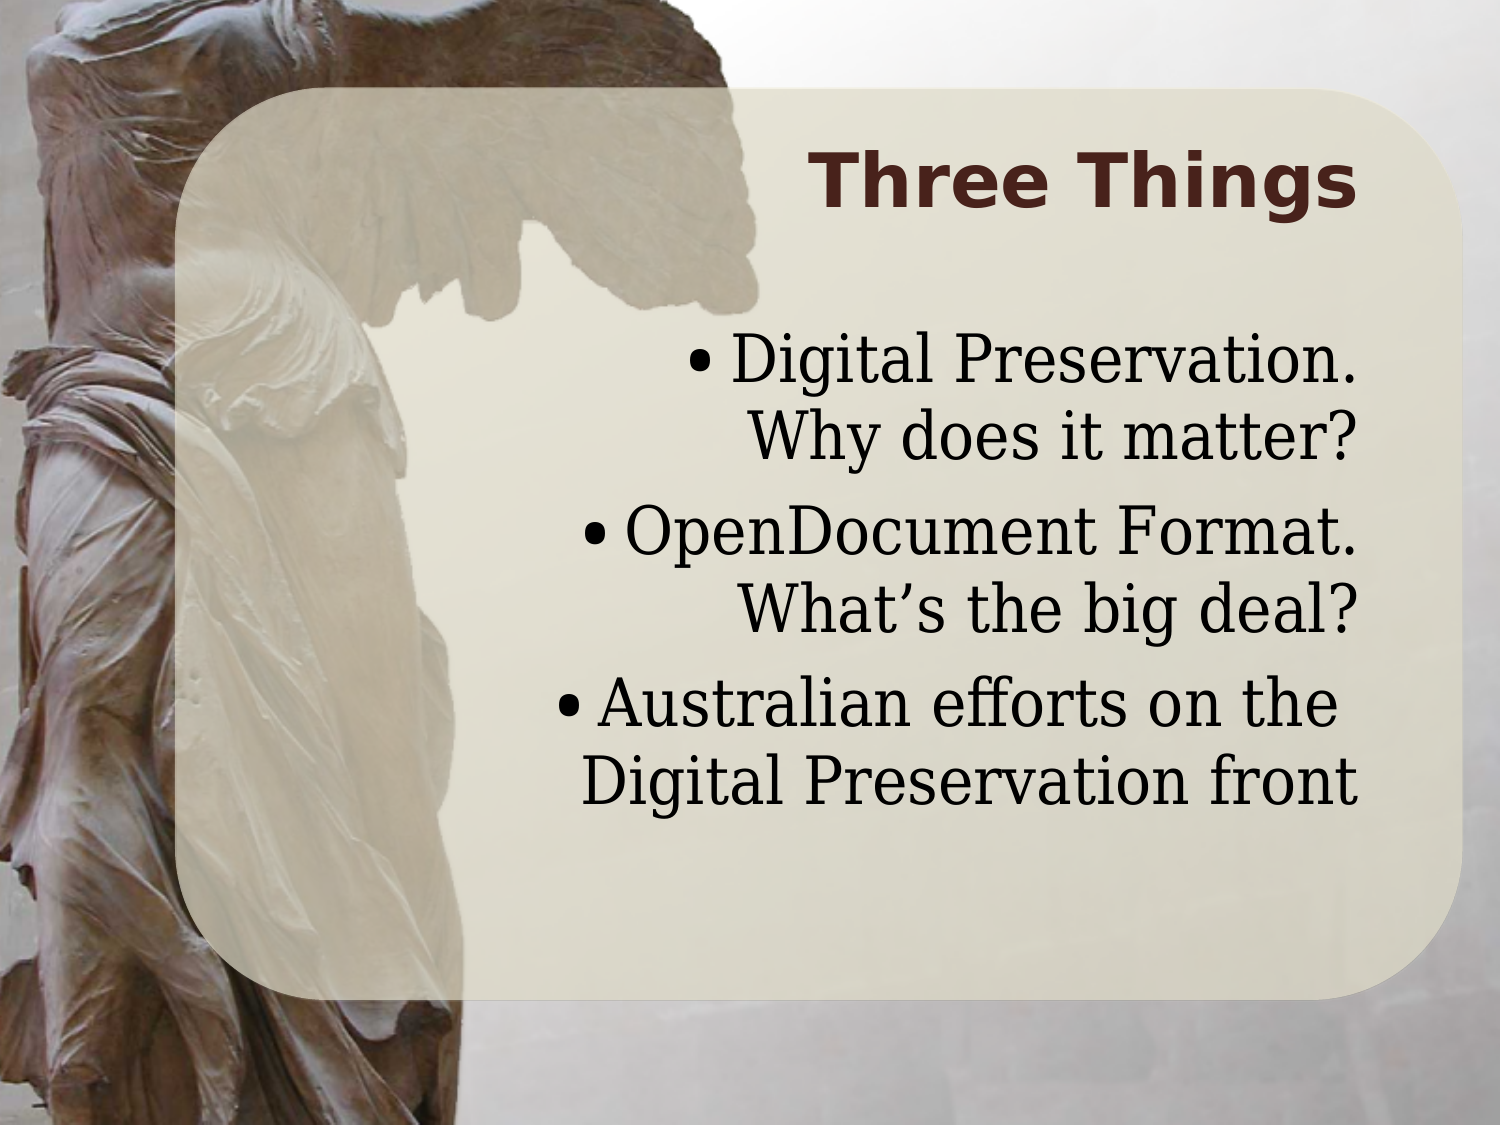

# Three Things
Digital Preservation.
Why does it matter?
OpenDocument Format.
What’s the big deal?
Australian efforts on the
Digital Preservation front